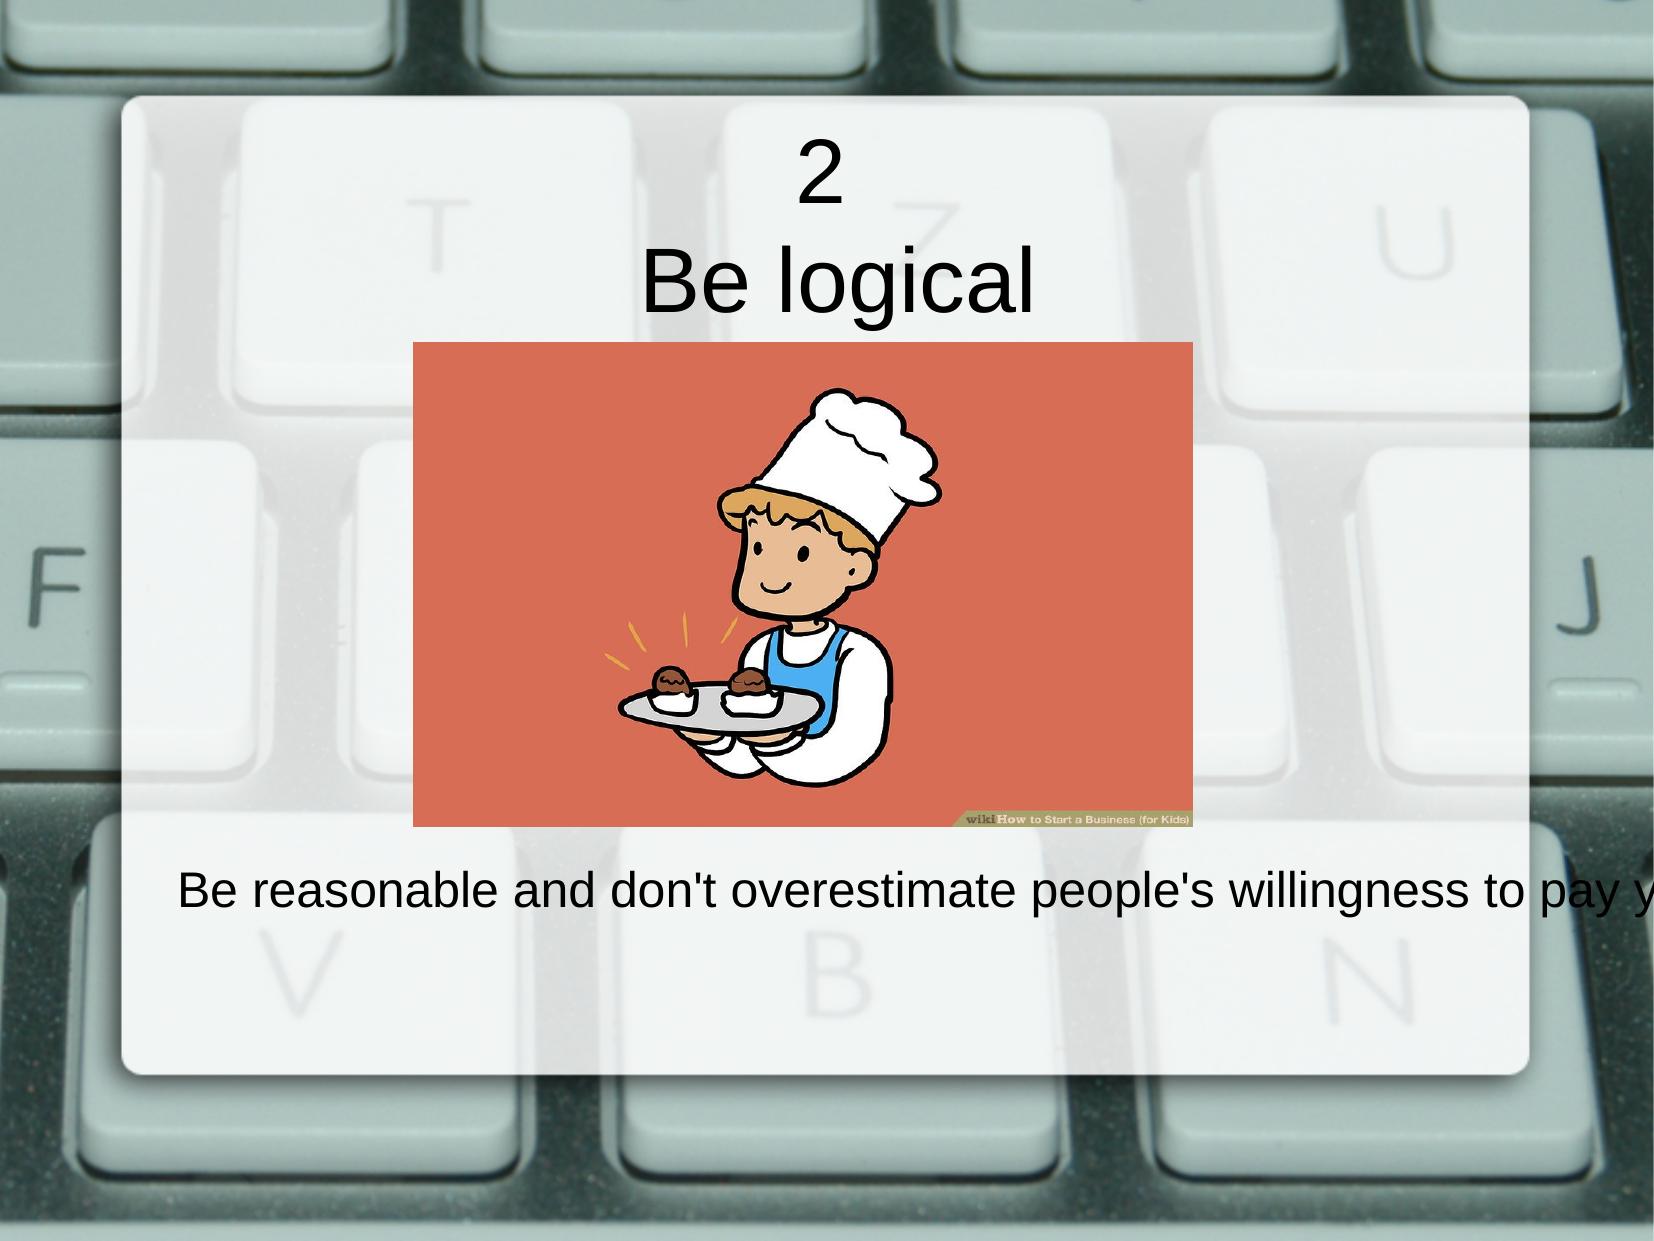

# 2 Be logical
Be reasonable and don't overestimate people's willingness to pay you for something they don't need/want/use.